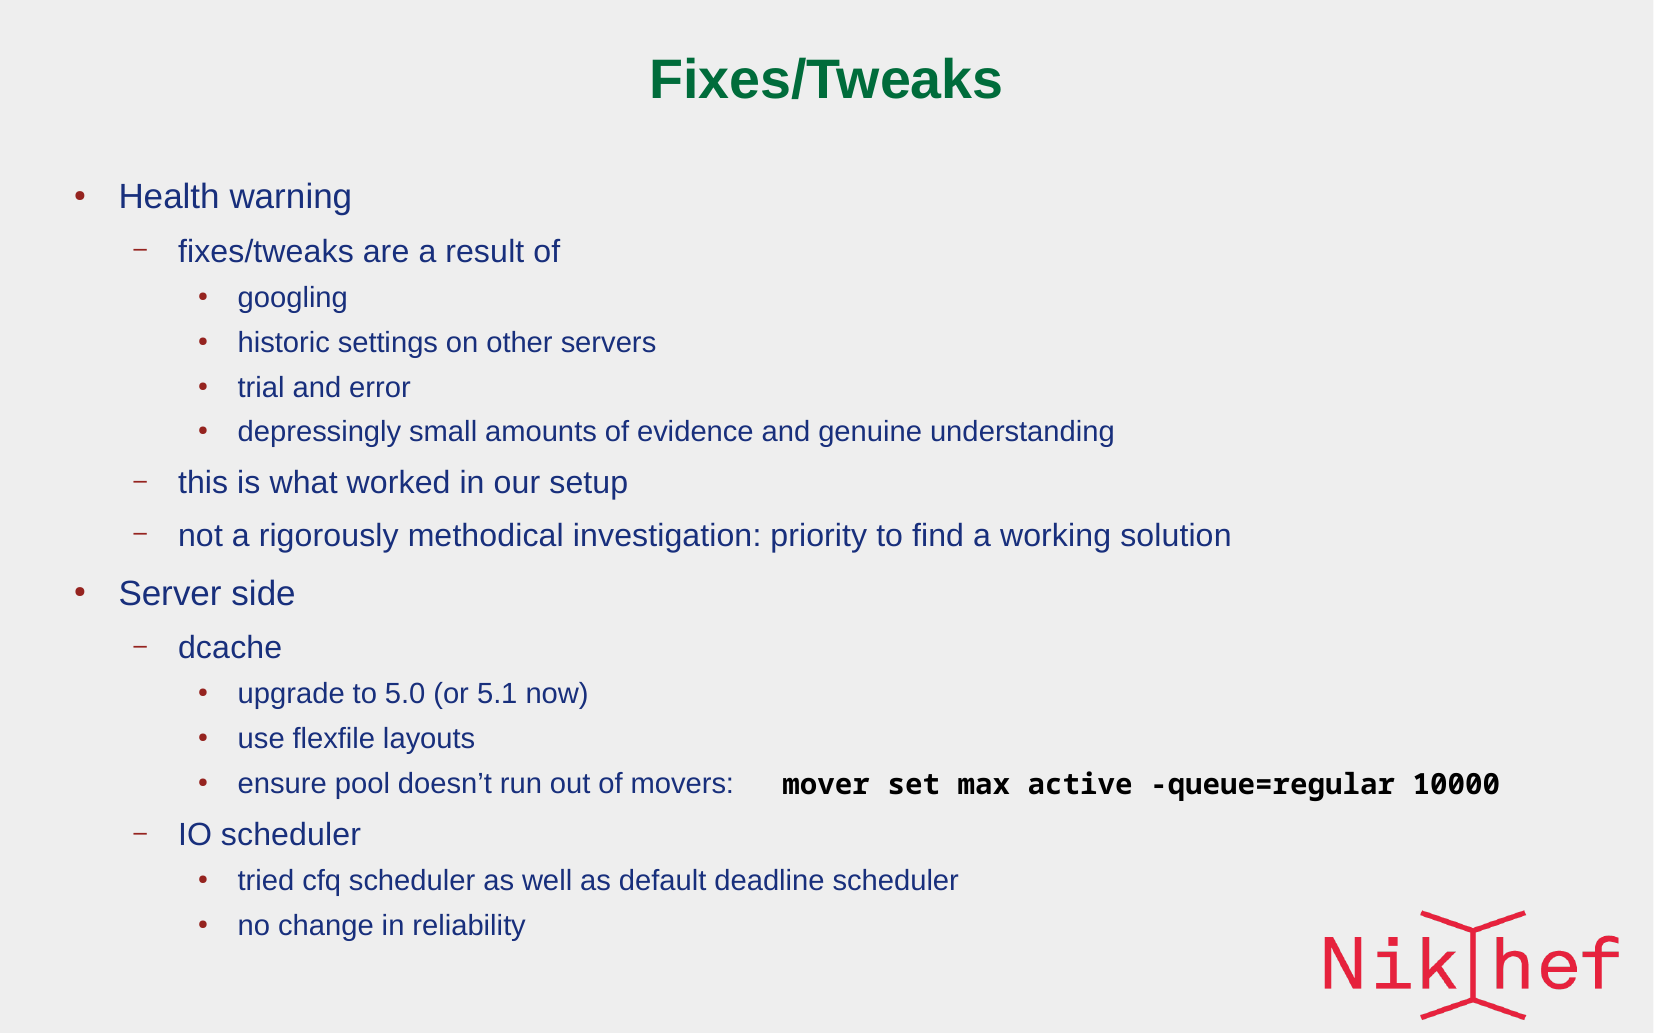

# Fixes/Tweaks
Health warning
fixes/tweaks are a result of
googling
historic settings on other servers
trial and error
depressingly small amounts of evidence and genuine understanding
this is what worked in our setup
not a rigorously methodical investigation: priority to find a working solution
Server side
dcache
upgrade to 5.0 (or 5.1 now)
use flexfile layouts
ensure pool doesn’t run out of movers:
IO scheduler
tried cfq scheduler as well as default deadline scheduler
no change in reliability
mover set max active -queue=regular 10000